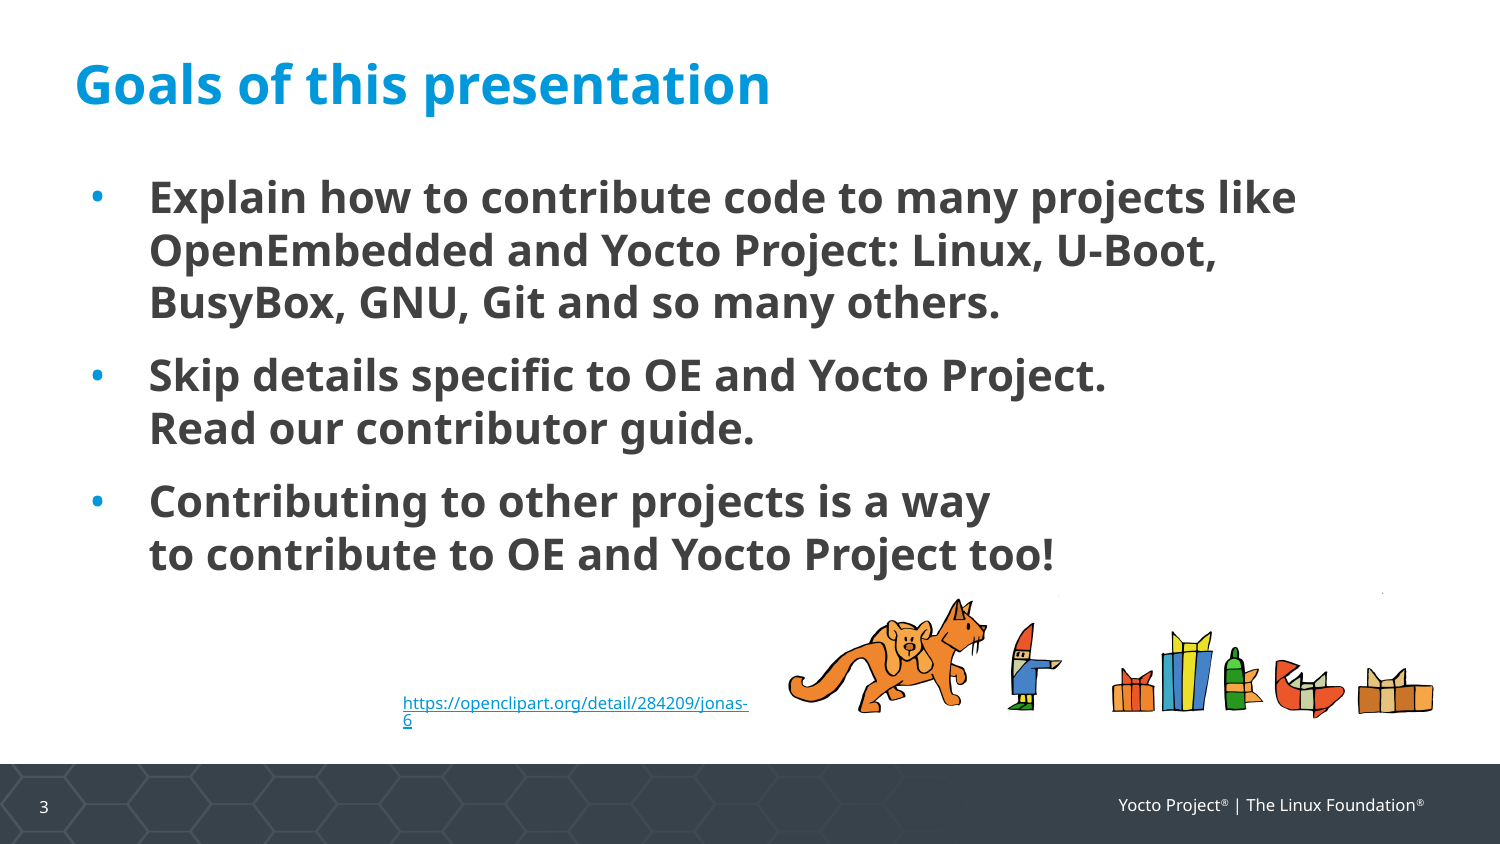

# Goals of this presentation
Explain how to contribute code to many projects like OpenEmbedded and Yocto Project: Linux, U-Boot, BusyBox, GNU, Git and so many others.
Skip details specific to OE and Yocto Project.
Read our contributor guide.
Contributing to other projects is a way
to contribute to OE and Yocto Project too!
https://openclipart.org/detail/284209/jonas-6